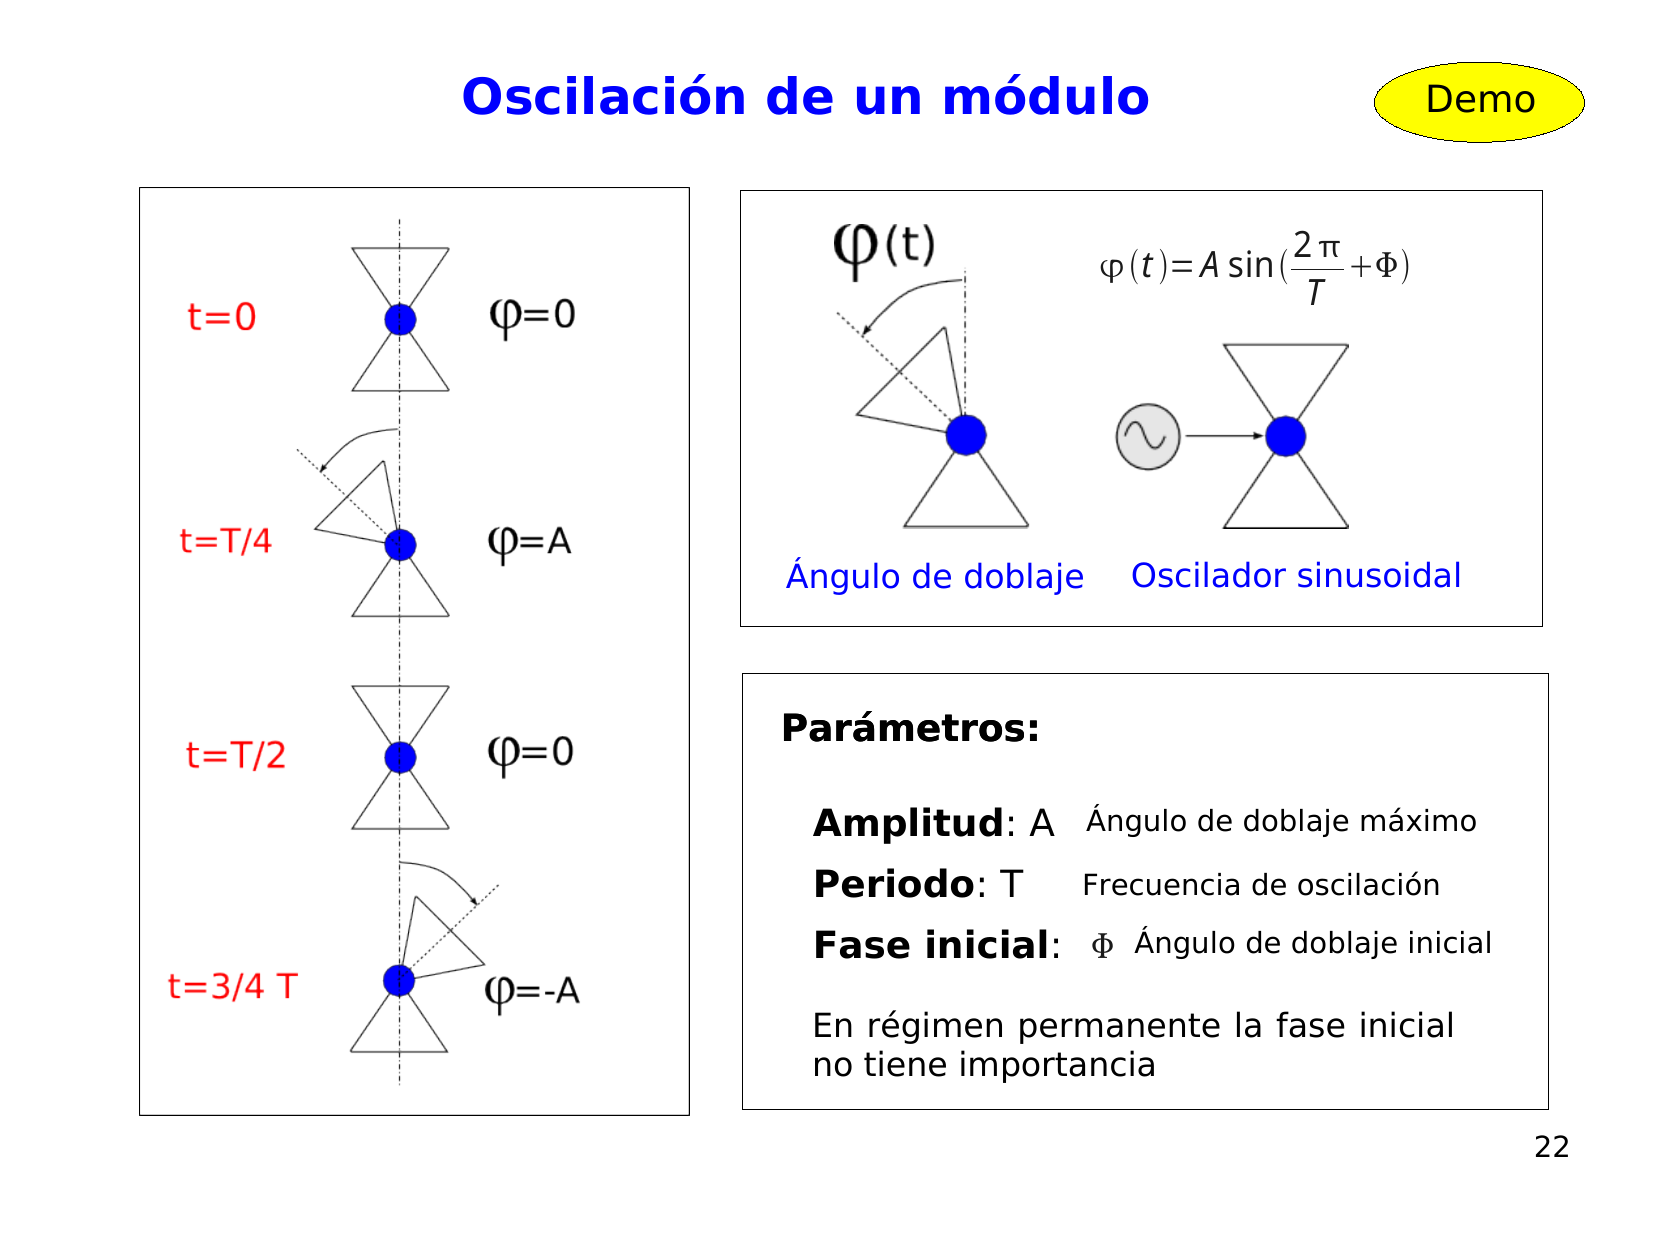

Oscilación de un módulo
Demo
Oscilador sinusoidal
Ángulo de doblaje
Parámetros:
Parámetros:
 Amplitud: A
 Periodo: T
 Fase inicial:
Ángulo de doblaje máximo
Frecuencia de oscilación
Ángulo de doblaje inicial
En régimen permanente la fase inicial no tiene importancia
22